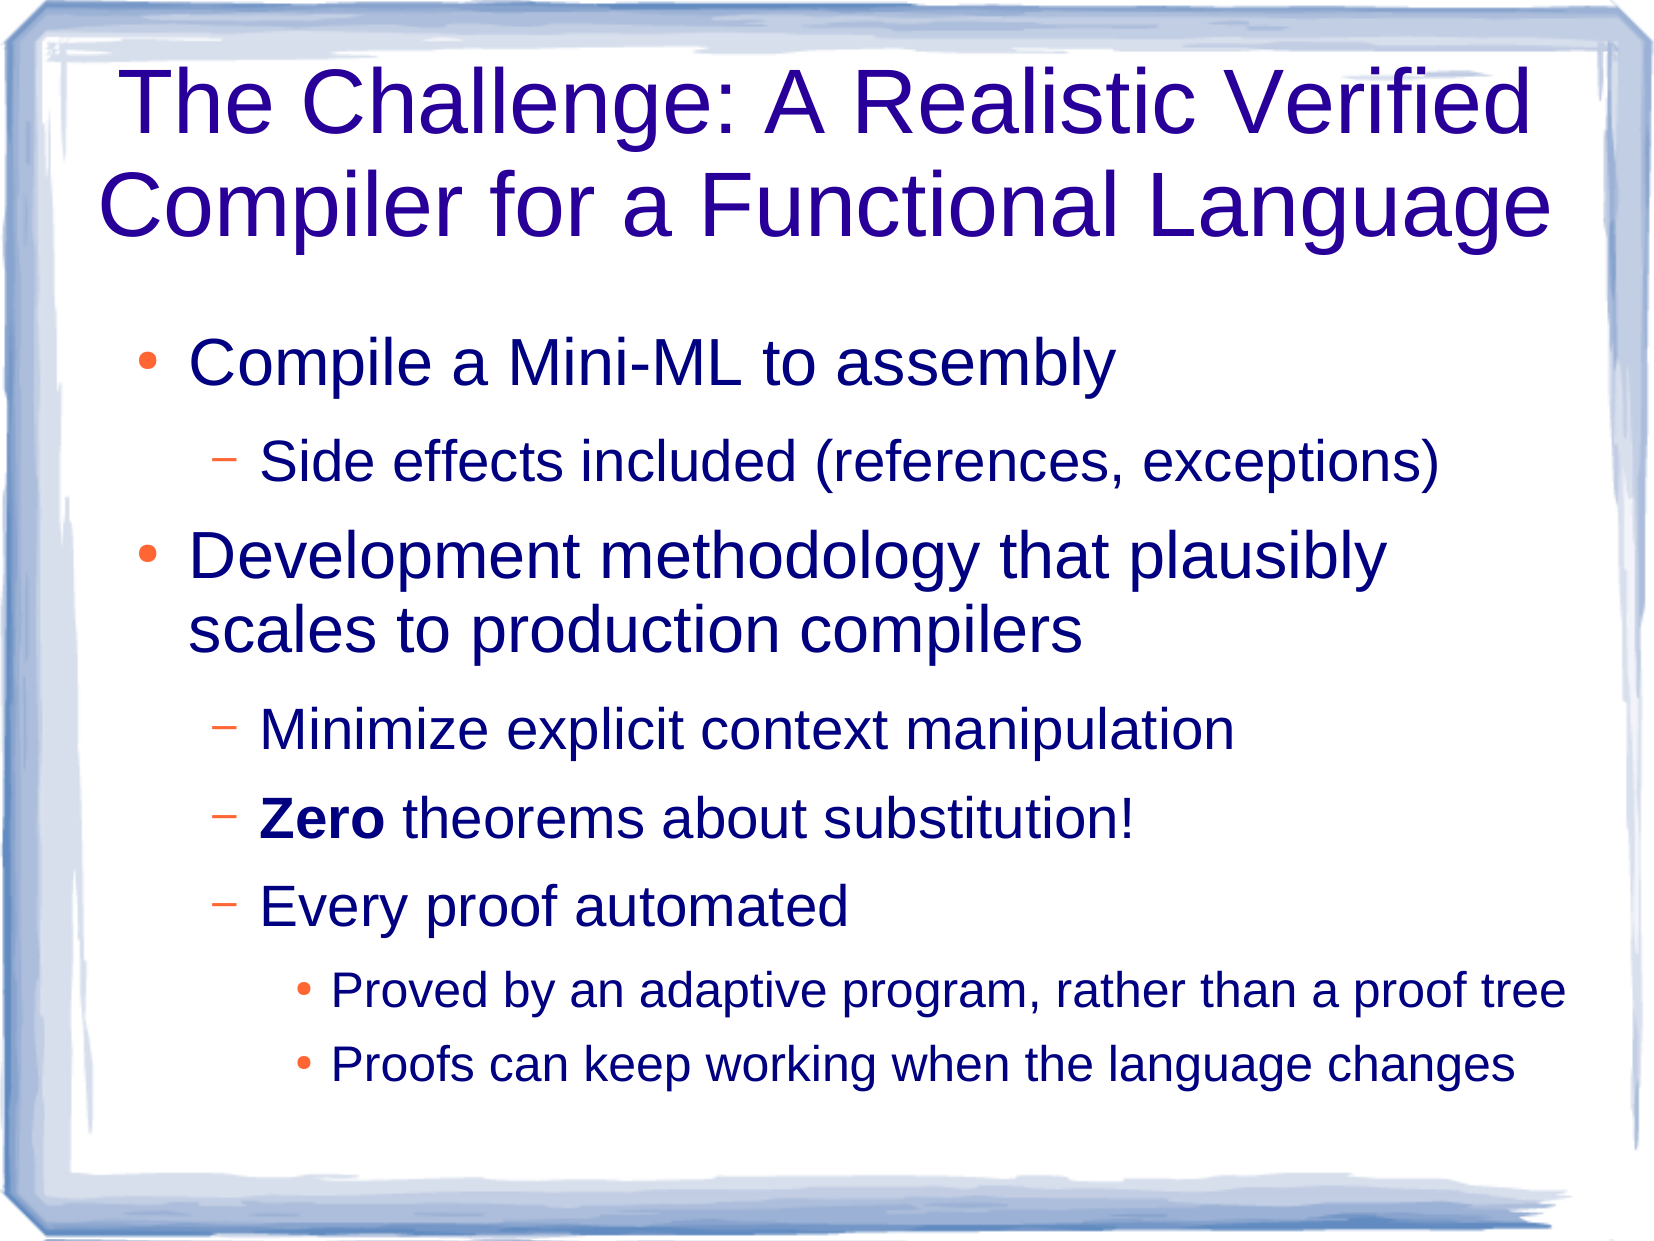

# The Challenge: A Realistic Verified Compiler for a Functional Language
Compile a Mini-ML to assembly
Side effects included (references, exceptions)
Development methodology that plausibly scales to production compilers
Minimize explicit context manipulation
Zero theorems about substitution!
Every proof automated
Proved by an adaptive program, rather than a proof tree
Proofs can keep working when the language changes